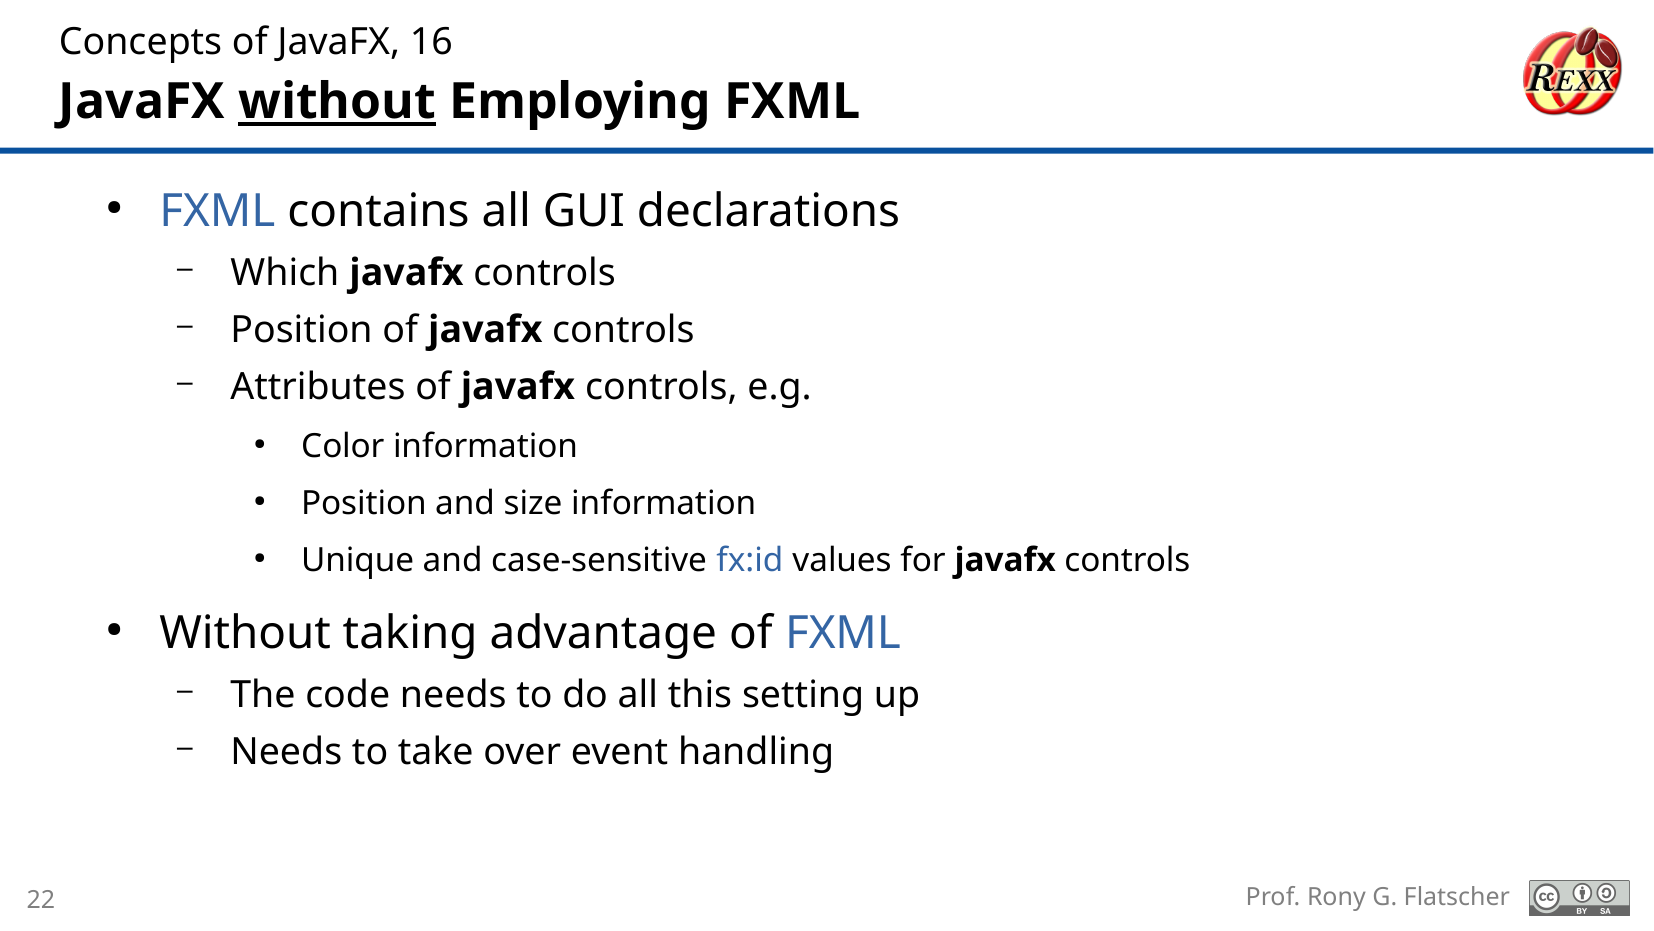

Concepts of JavaFX, 16
JavaFX without Employing FXML
# FXML contains all GUI declarations
Which javafx controls
Position of javafx controls
Attributes of javafx controls, e.g.
Color information
Position and size information
Unique and case-sensitive fx:id values for javafx controls
Without taking advantage of FXML
The code needs to do all this setting up
Needs to take over event handling